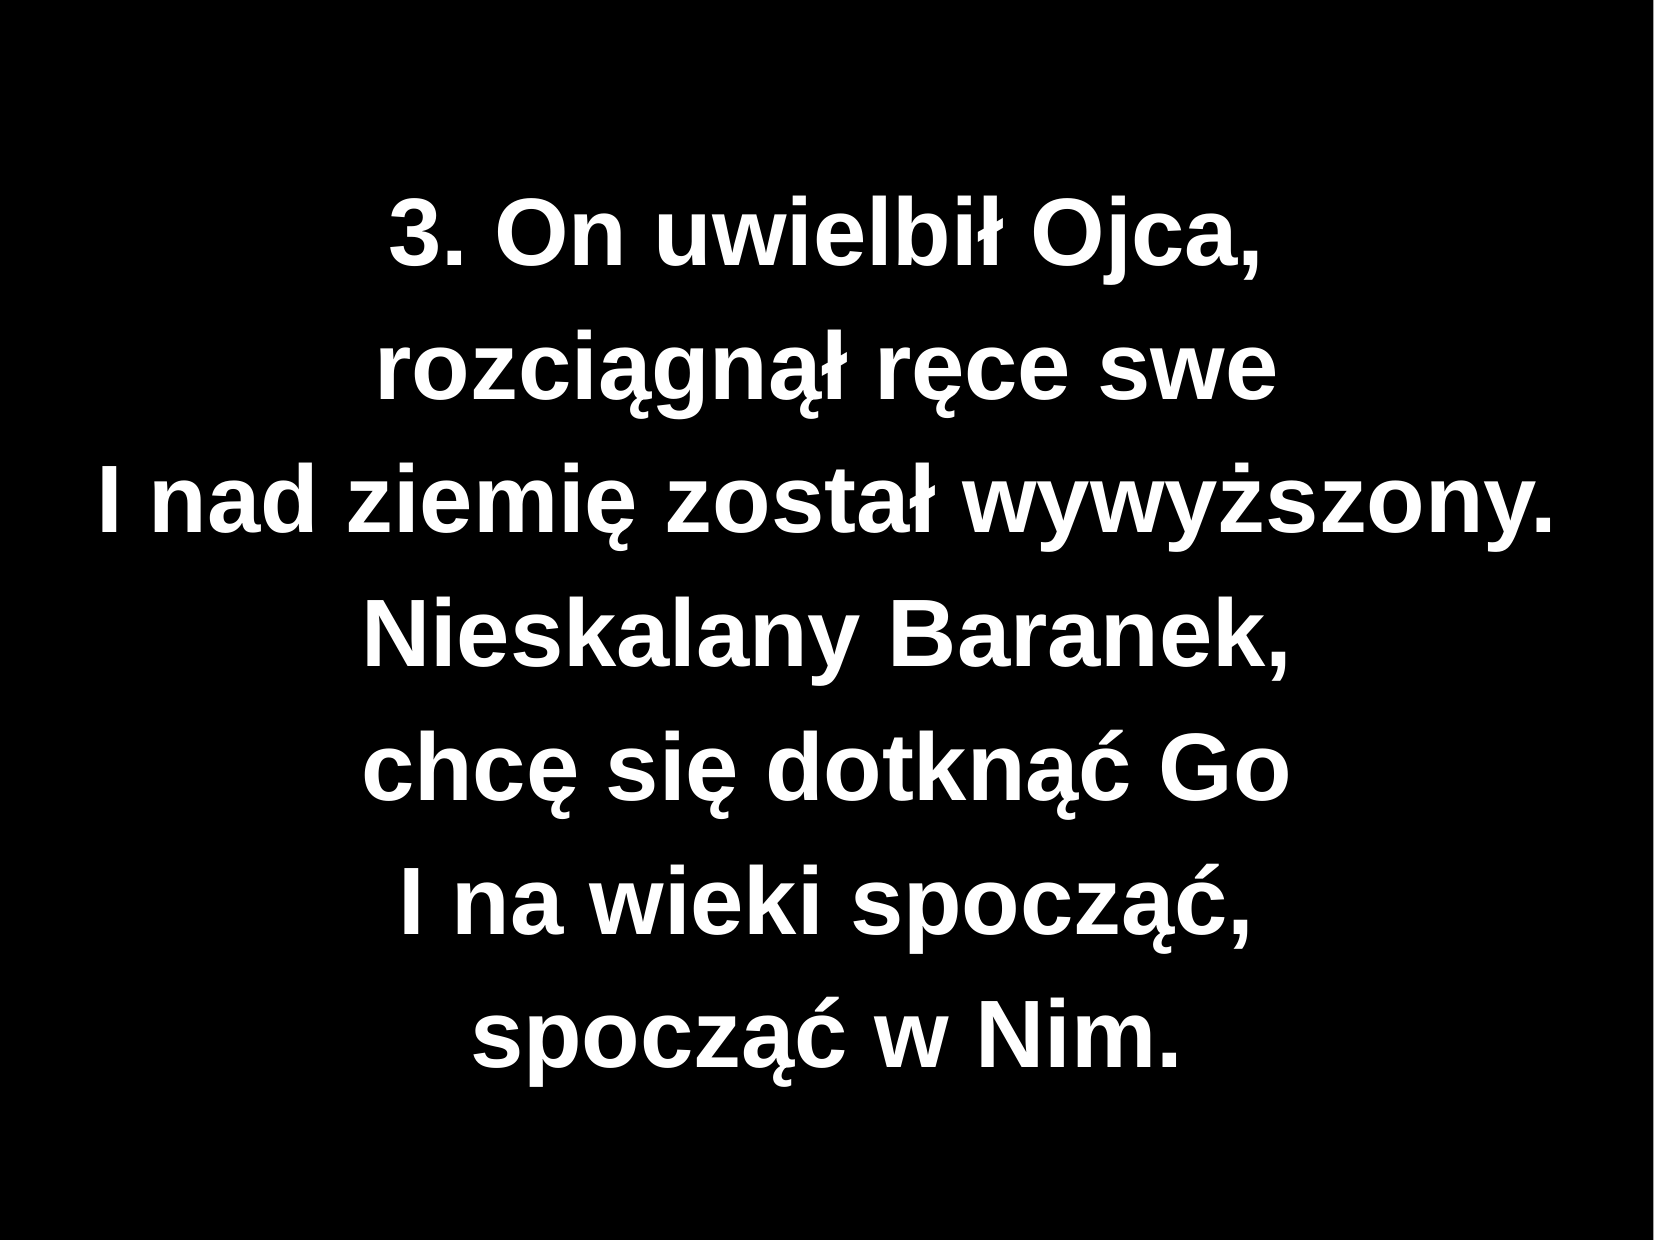

# 3. On uwielbił Ojca,
rozciągnął ręce swe
I nad ziemię został wywyższony.
Nieskalany Baranek,
chcę się dotknąć Go
I na wieki spocząć,
spocząć w Nim.